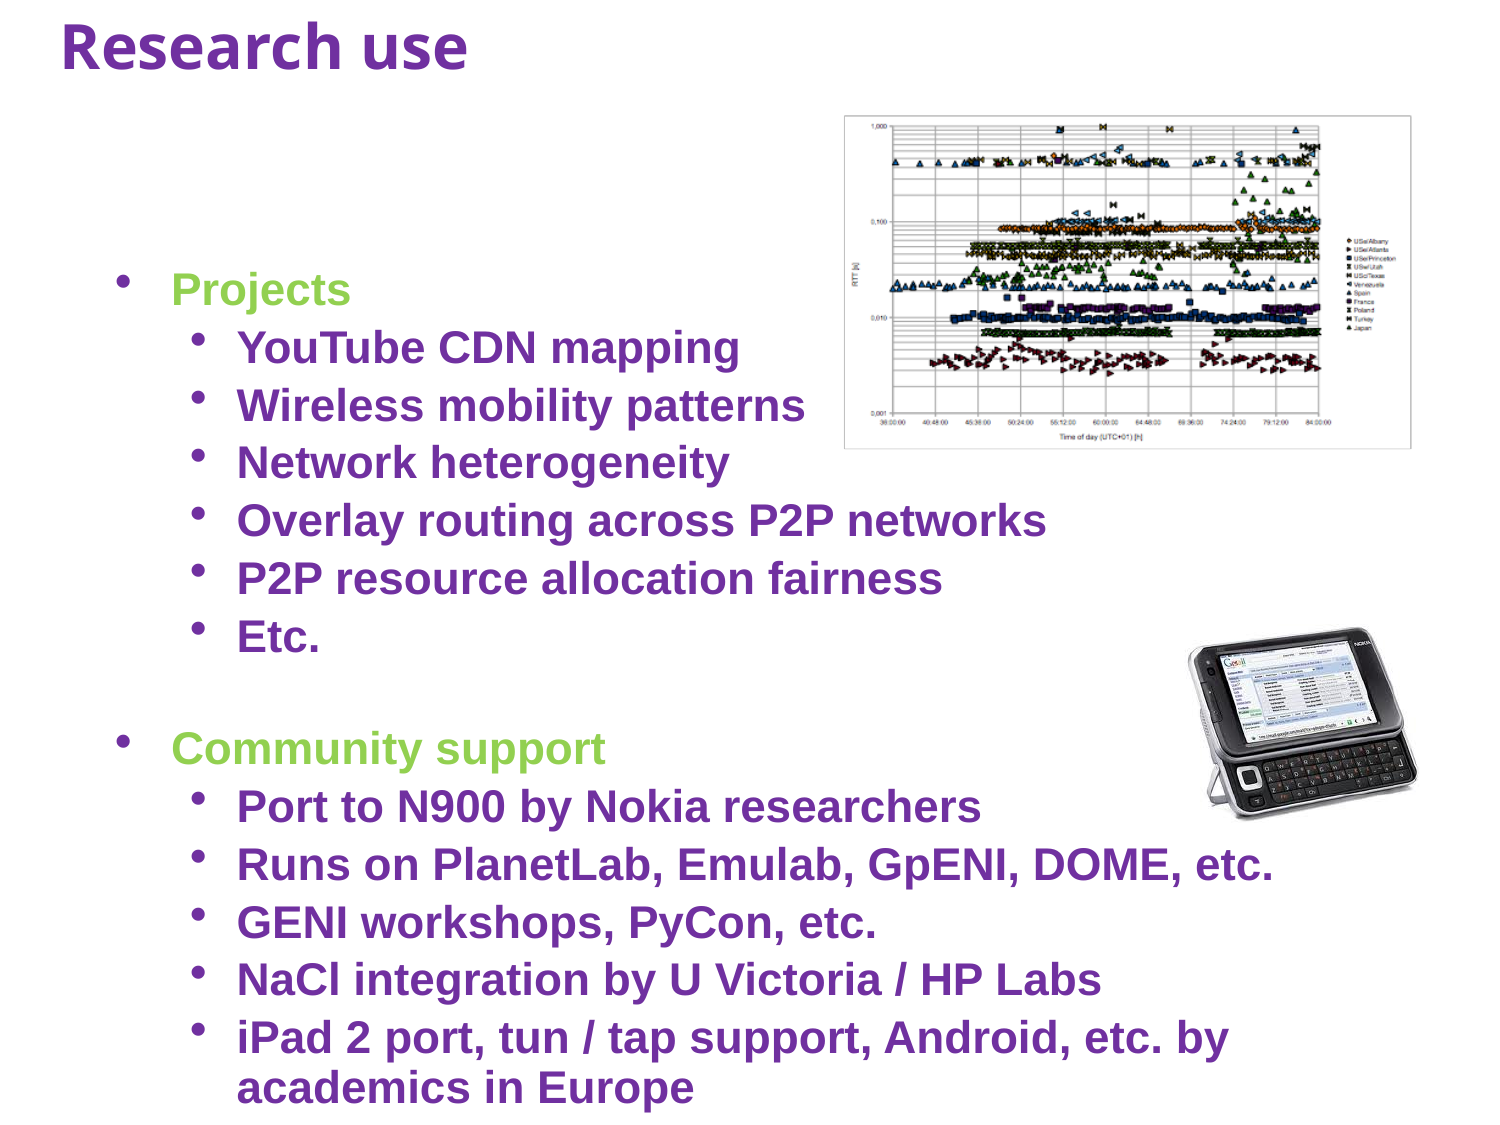

# Research use
Projects
YouTube CDN mapping
Wireless mobility patterns
Network heterogeneity
Overlay routing across P2P networks
P2P resource allocation fairness
Etc.
Community support
Port to N900 by Nokia researchers
Runs on PlanetLab, Emulab, GpENI, DOME, etc.
GENI workshops, PyCon, etc.
NaCl integration by U Victoria / HP Labs
iPad 2 port, tun / tap support, Android, etc. by academics in Europe